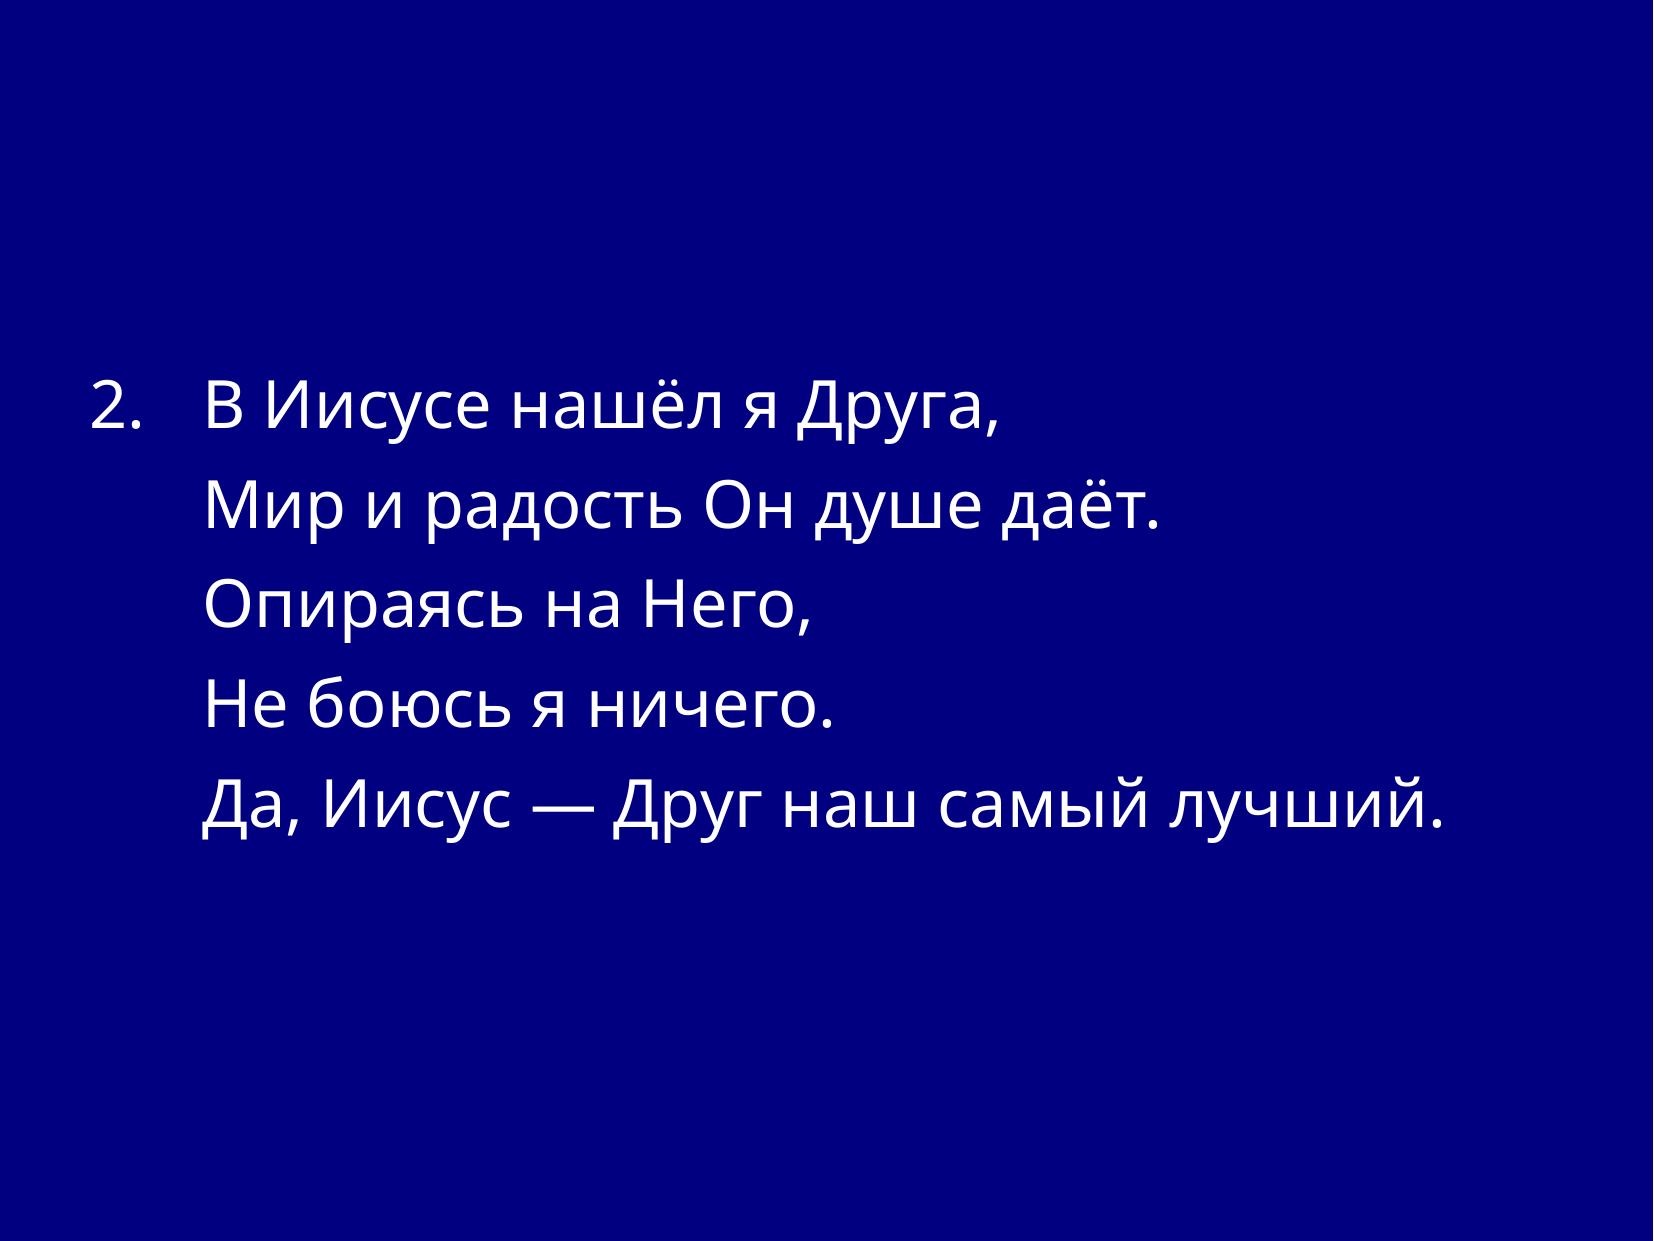

2.	В Иисусе нашёл я Друга,
	Мир и радость Он душе даёт.
	Опираясь на Него,
	Не боюсь я ничего.
	Да, Иисус — Друг наш самый лучший.